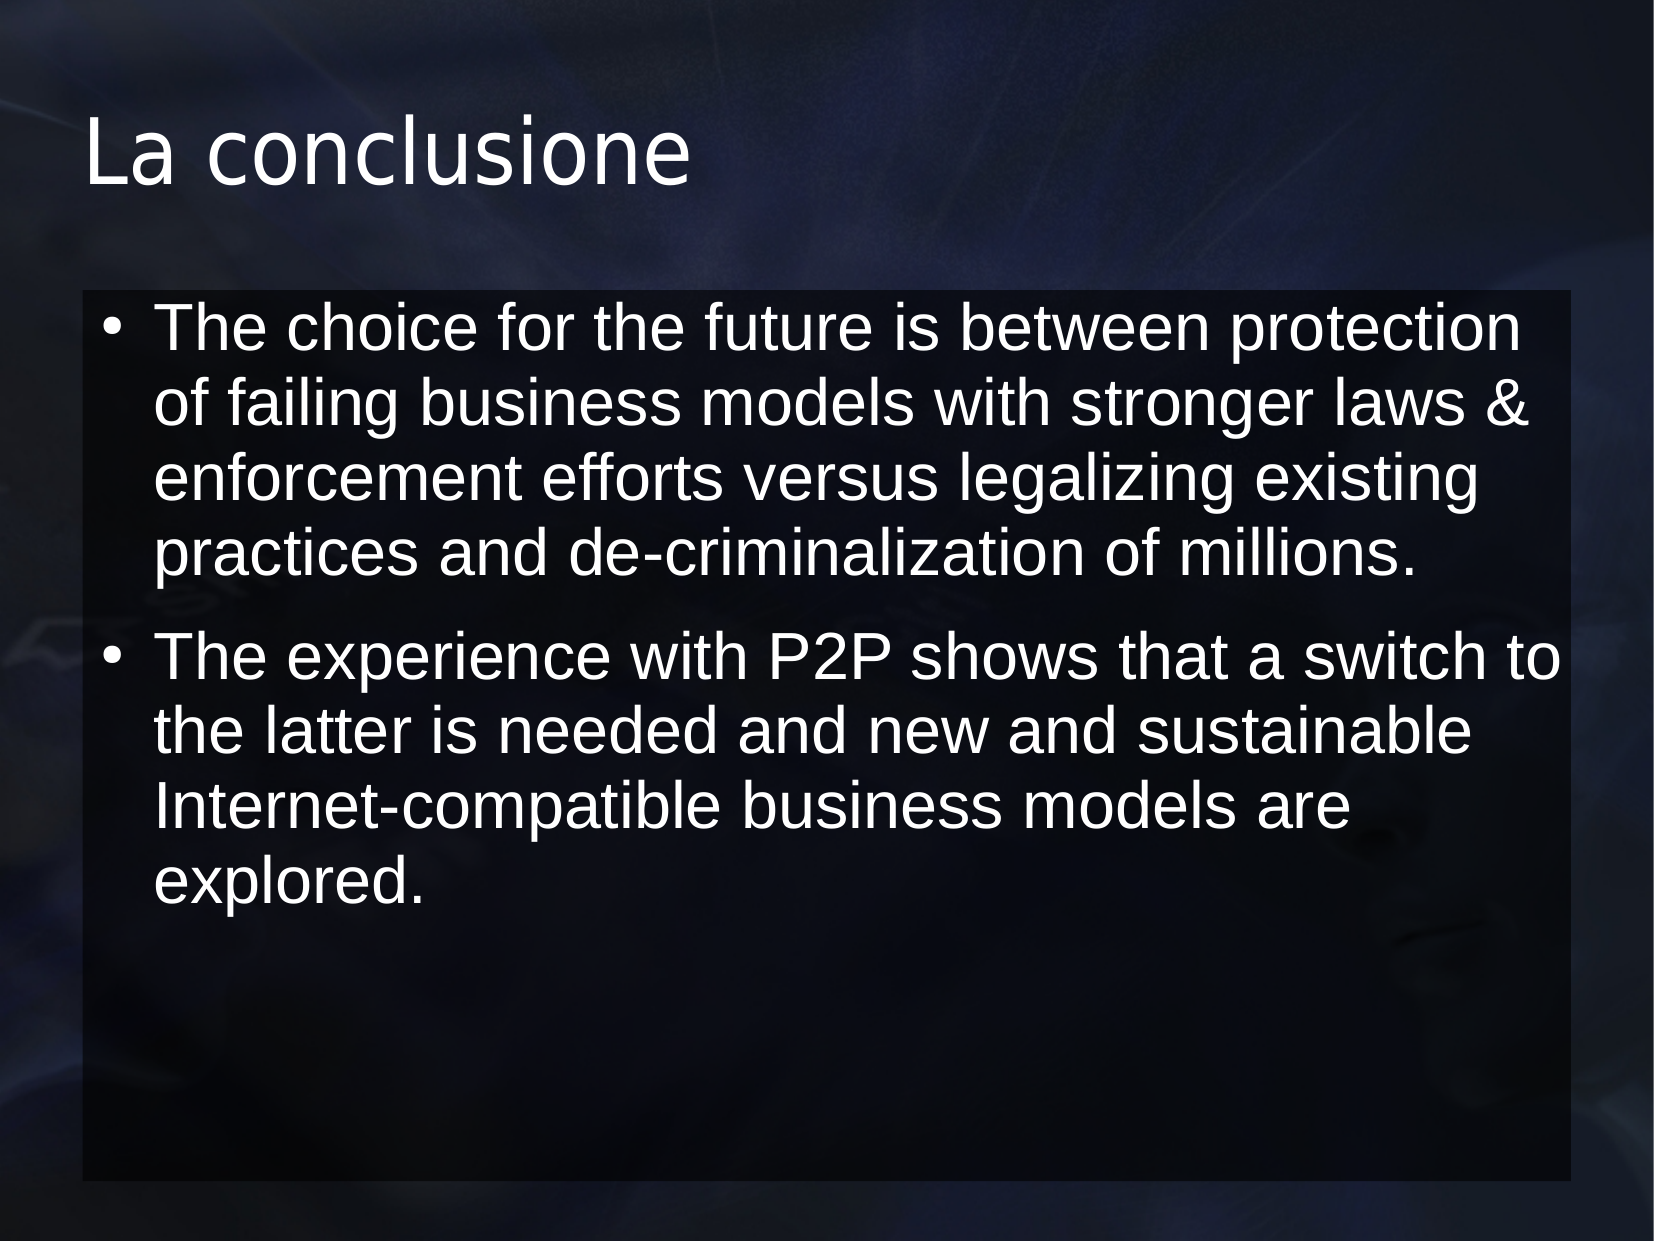

# La conclusione
The choice for the future is between protection of failing business models with stronger laws & enforcement efforts versus legalizing existing practices and de-criminalization of millions.
The experience with P2P shows that a switch to the latter is needed and new and sustainable Internet-compatible business models are explored.